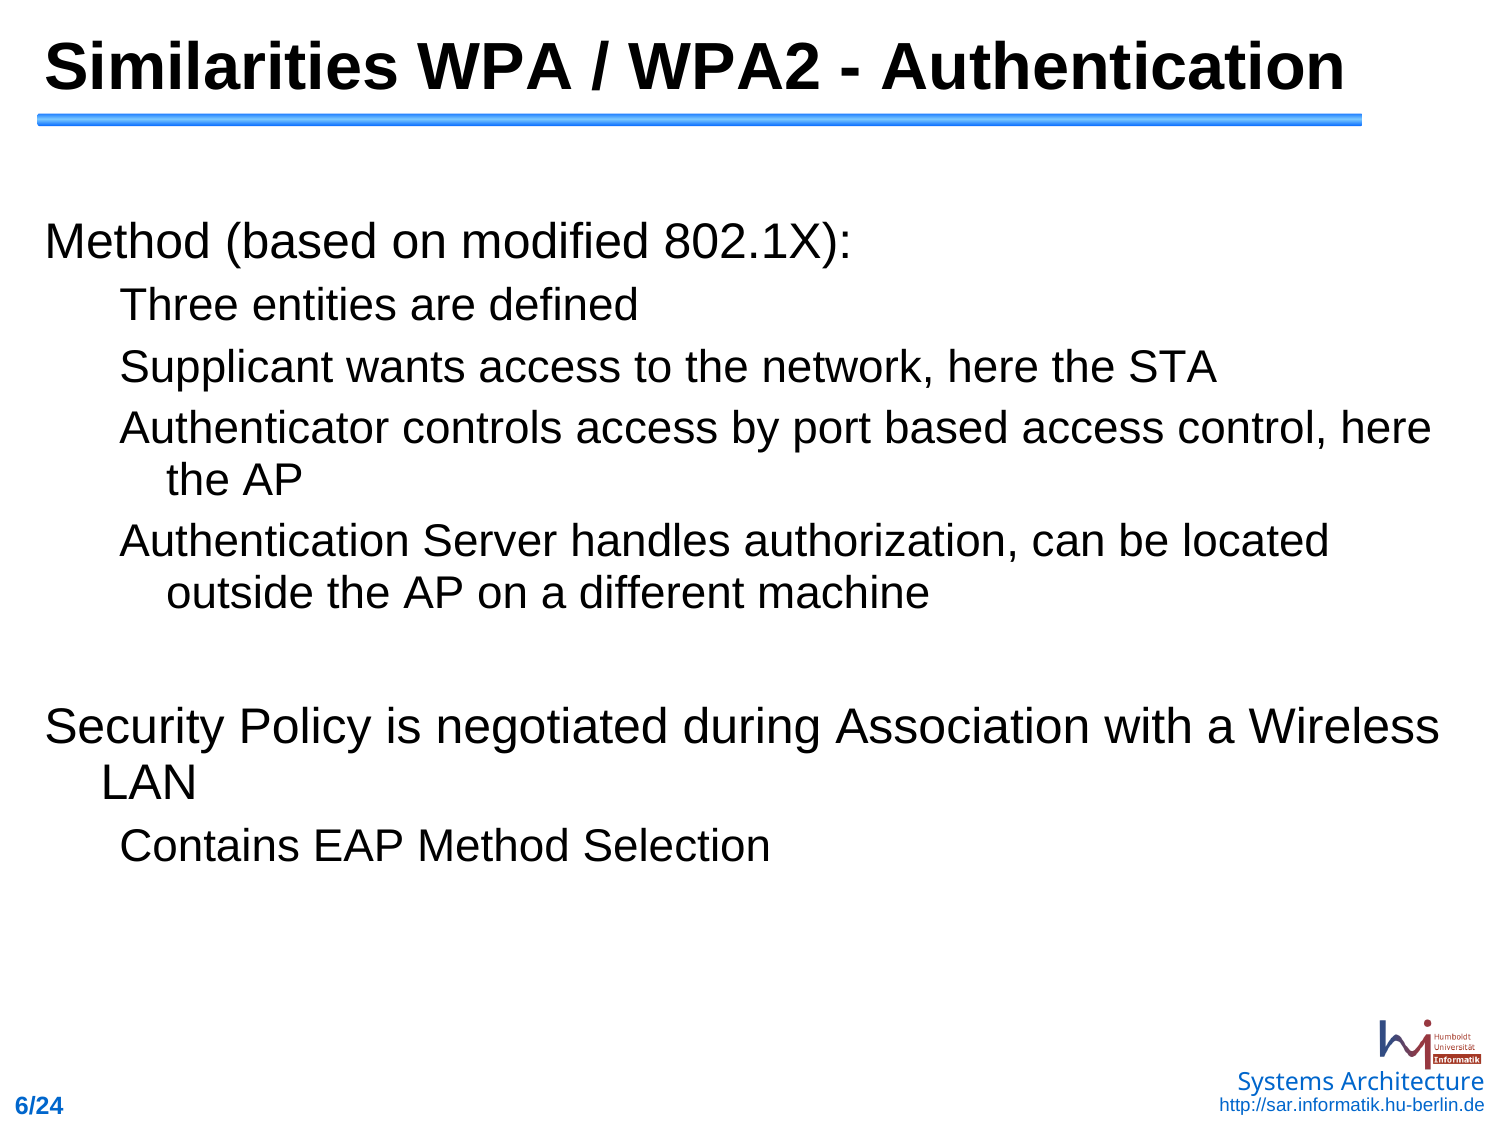

# Similarities WPA / WPA2 - Authentication
Method (based on modified 802.1X):
Three entities are defined
Supplicant wants access to the network, here the STA
Authenticator controls access by port based access control, here the AP
Authentication Server handles authorization, can be located outside the AP on a different machine
Security Policy is negotiated during Association with a Wireless LAN
Contains EAP Method Selection